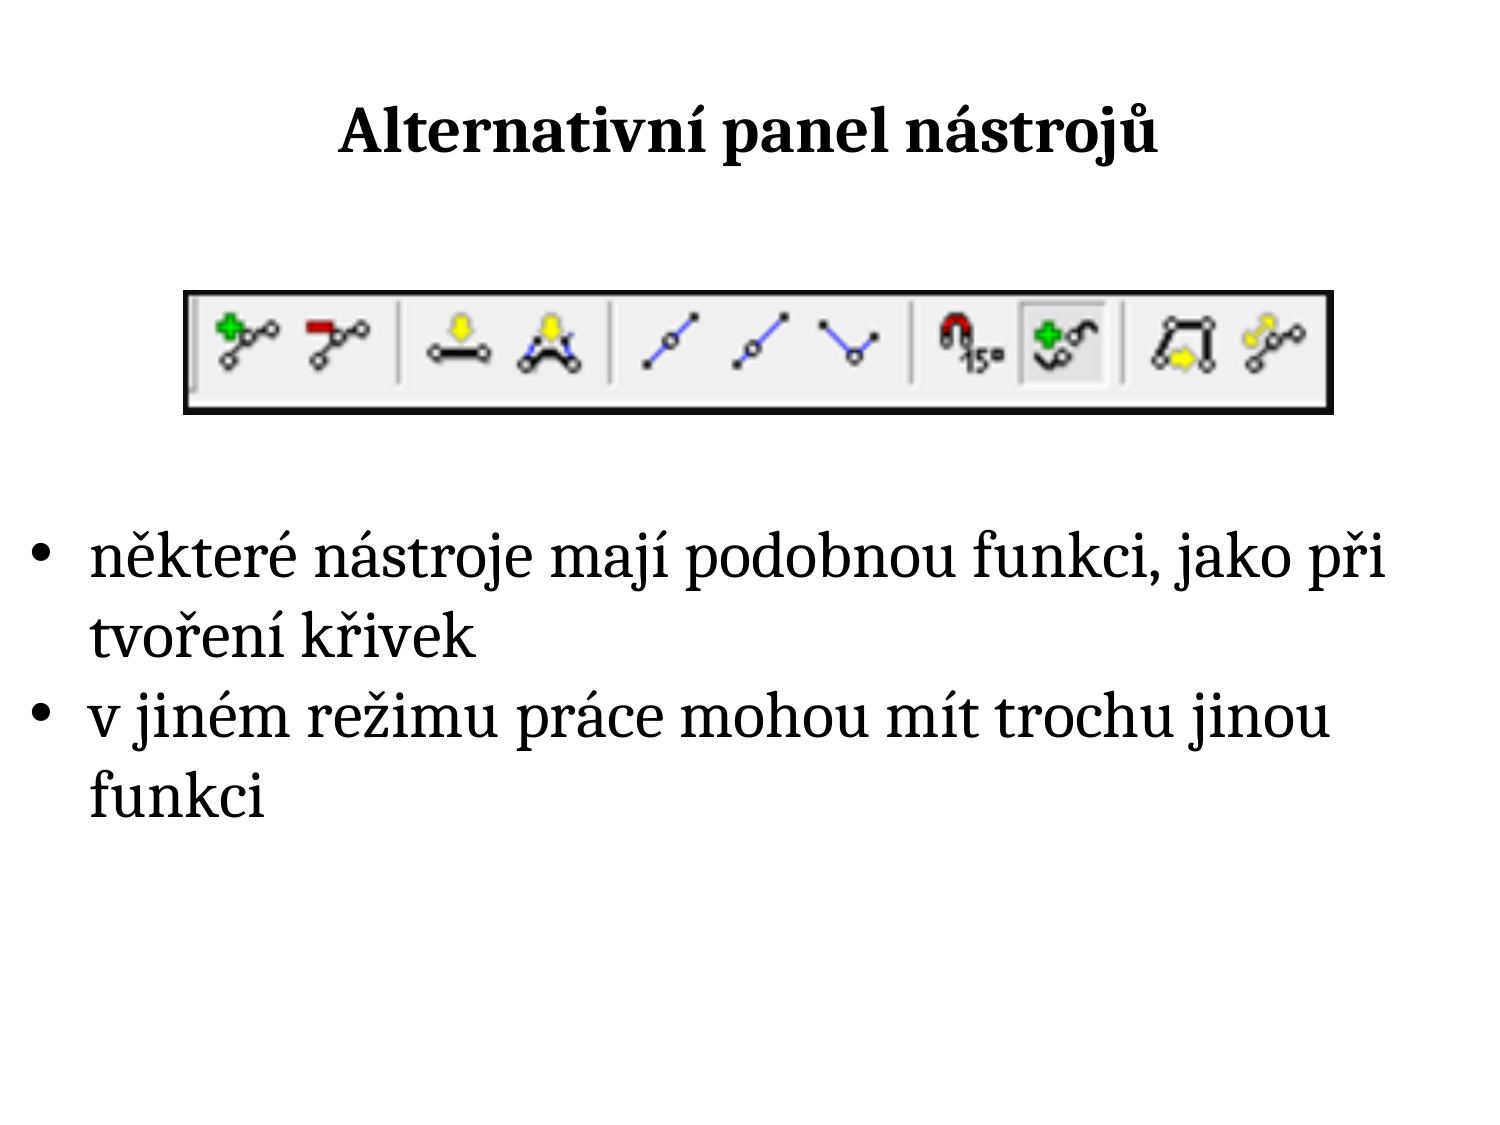

Alternativní panel nástrojů
některé nástroje mají podobnou funkci, jako při tvoření křivek
v jiném režimu práce mohou mít trochu jinou funkci